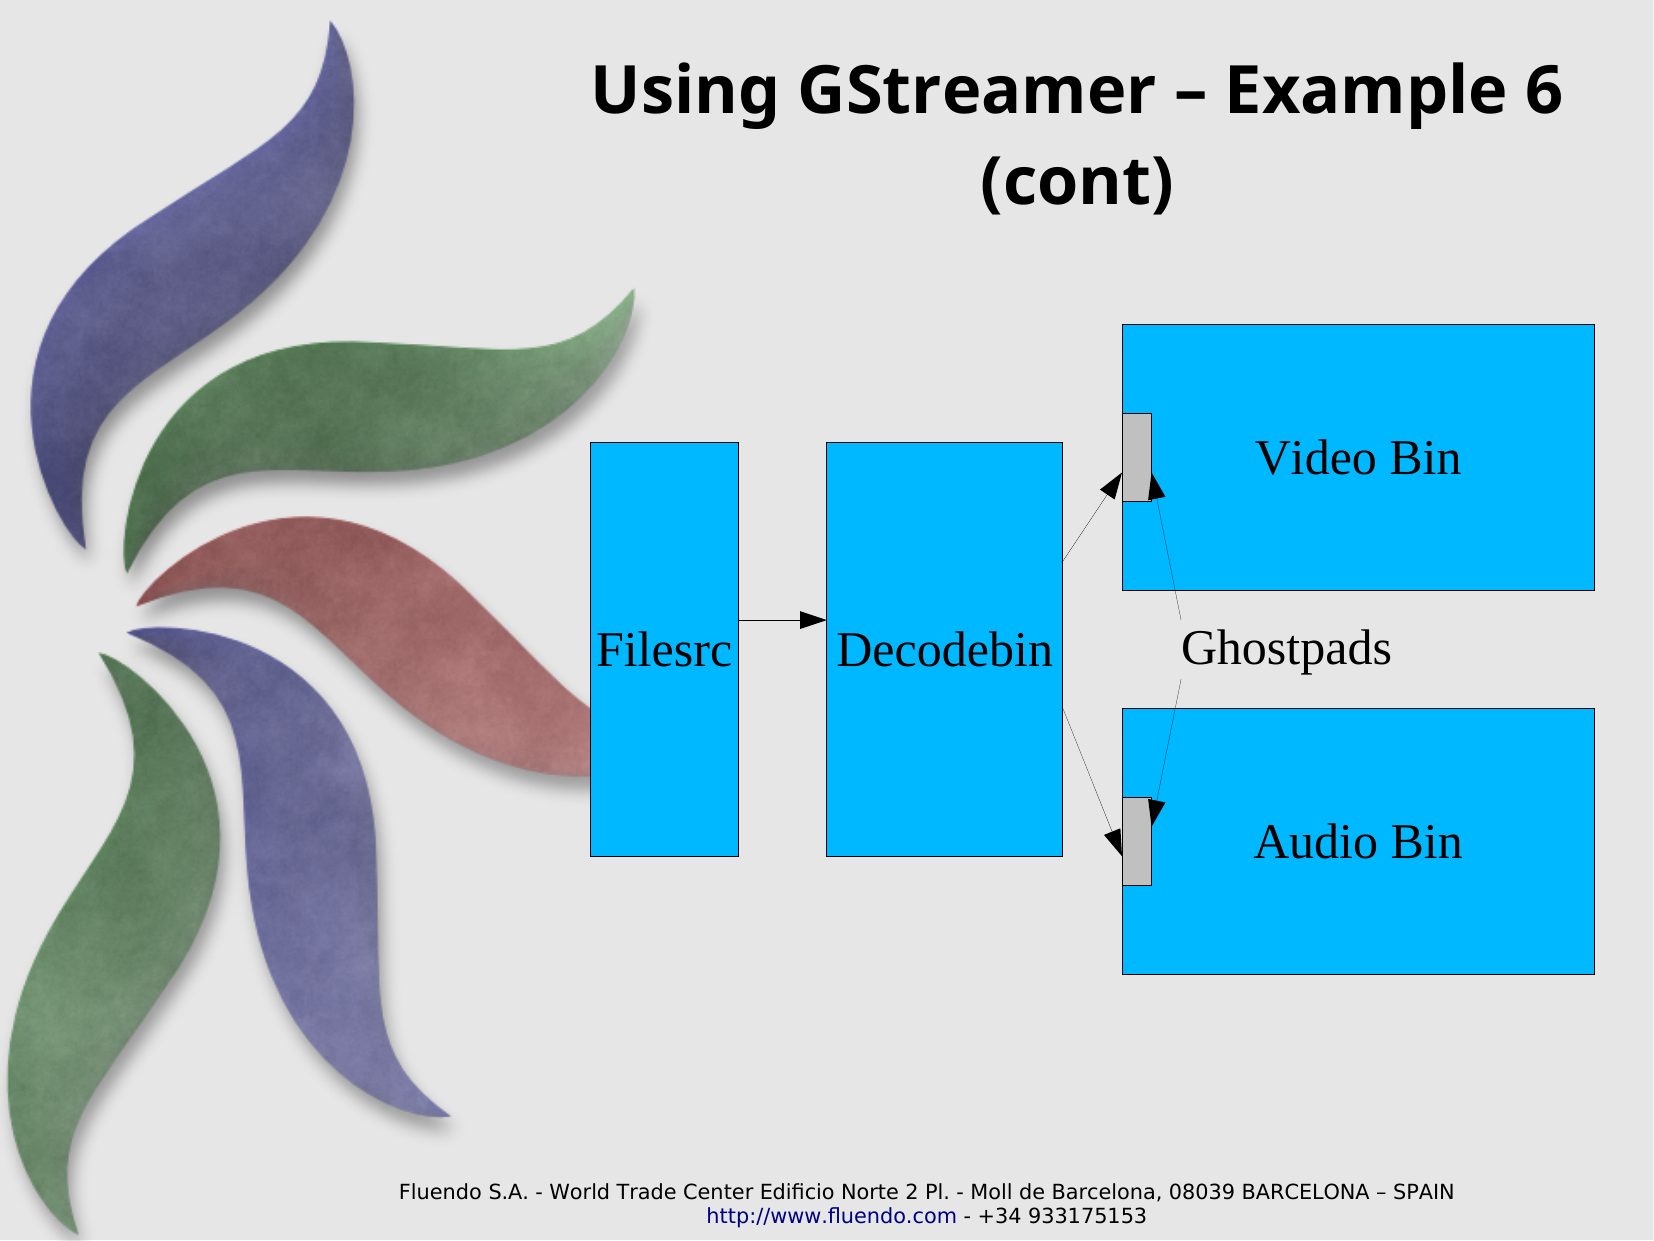

# Using GStreamer – Example 6 (cont)
Video Bin
Filesrc
Decodebin
Ghostpads
Audio Bin